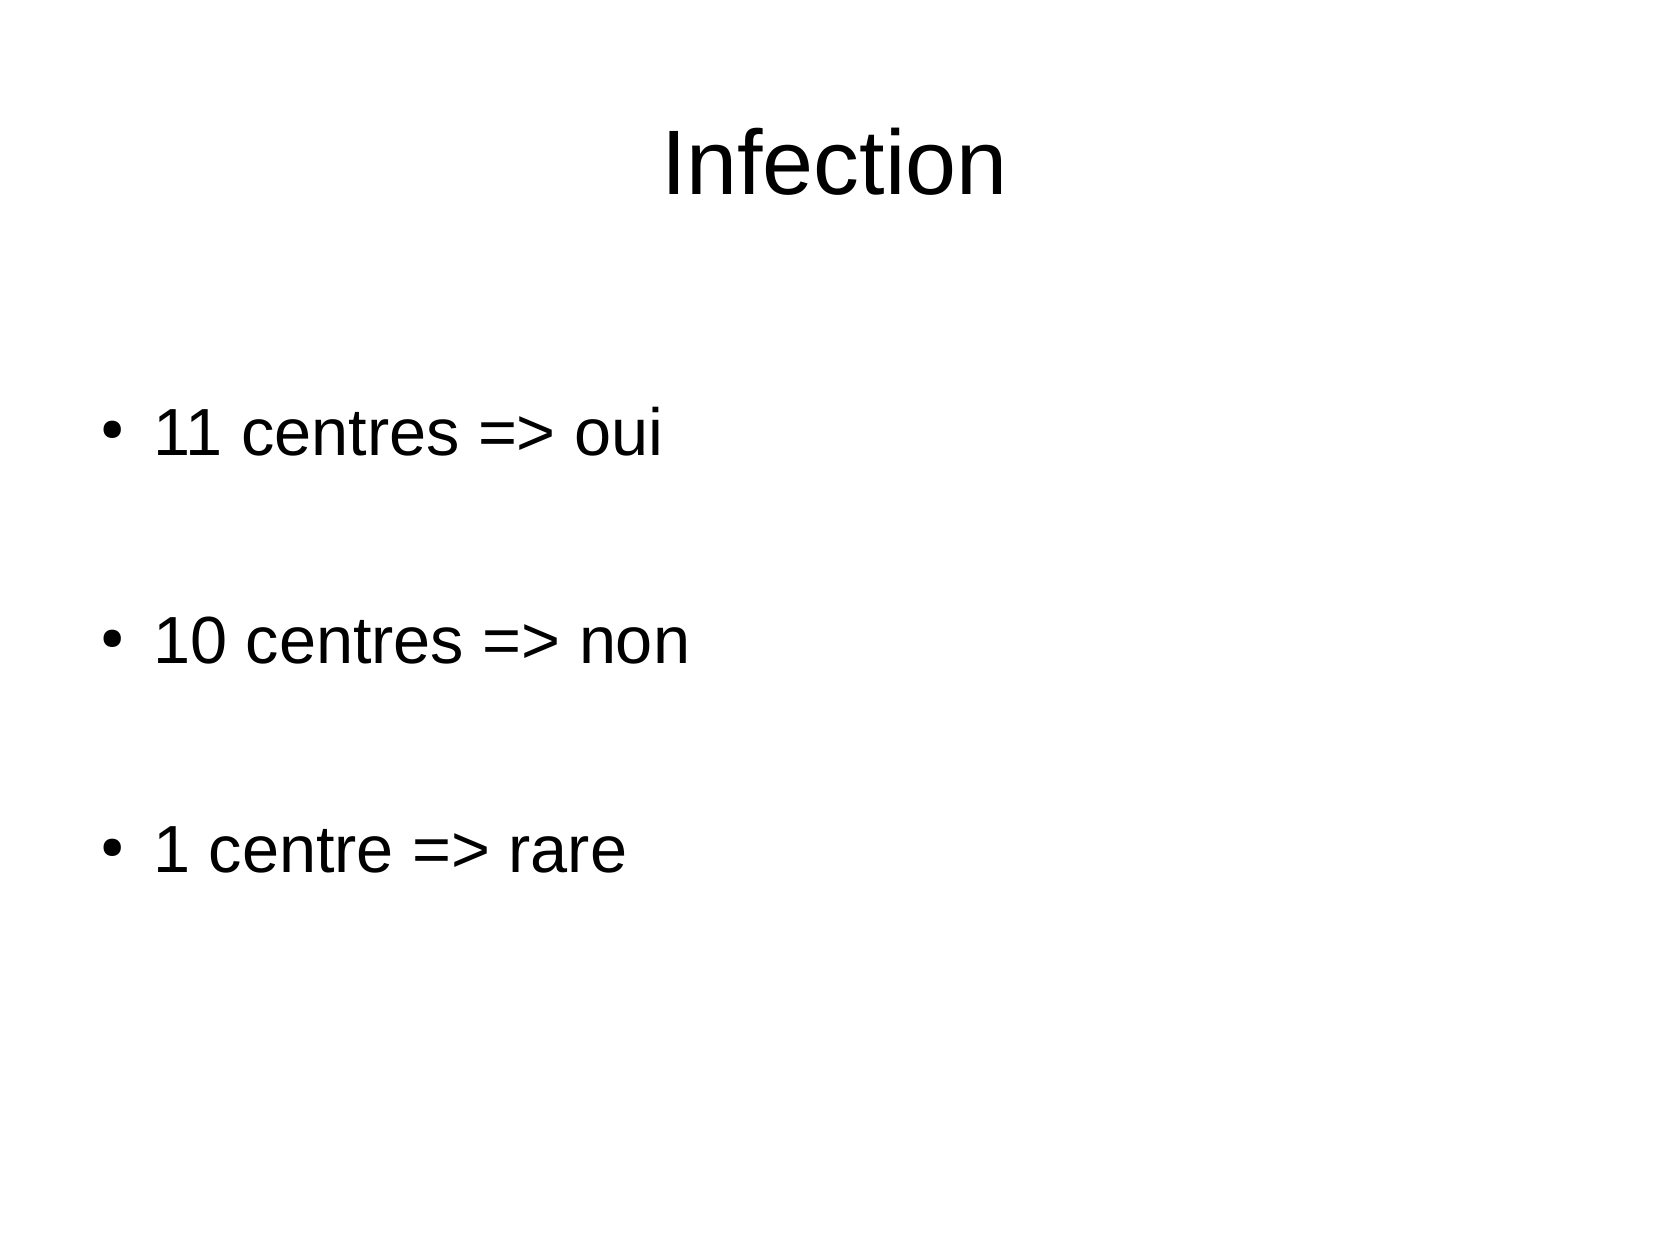

# Infection
11 centres => oui
10 centres => non
1 centre => rare